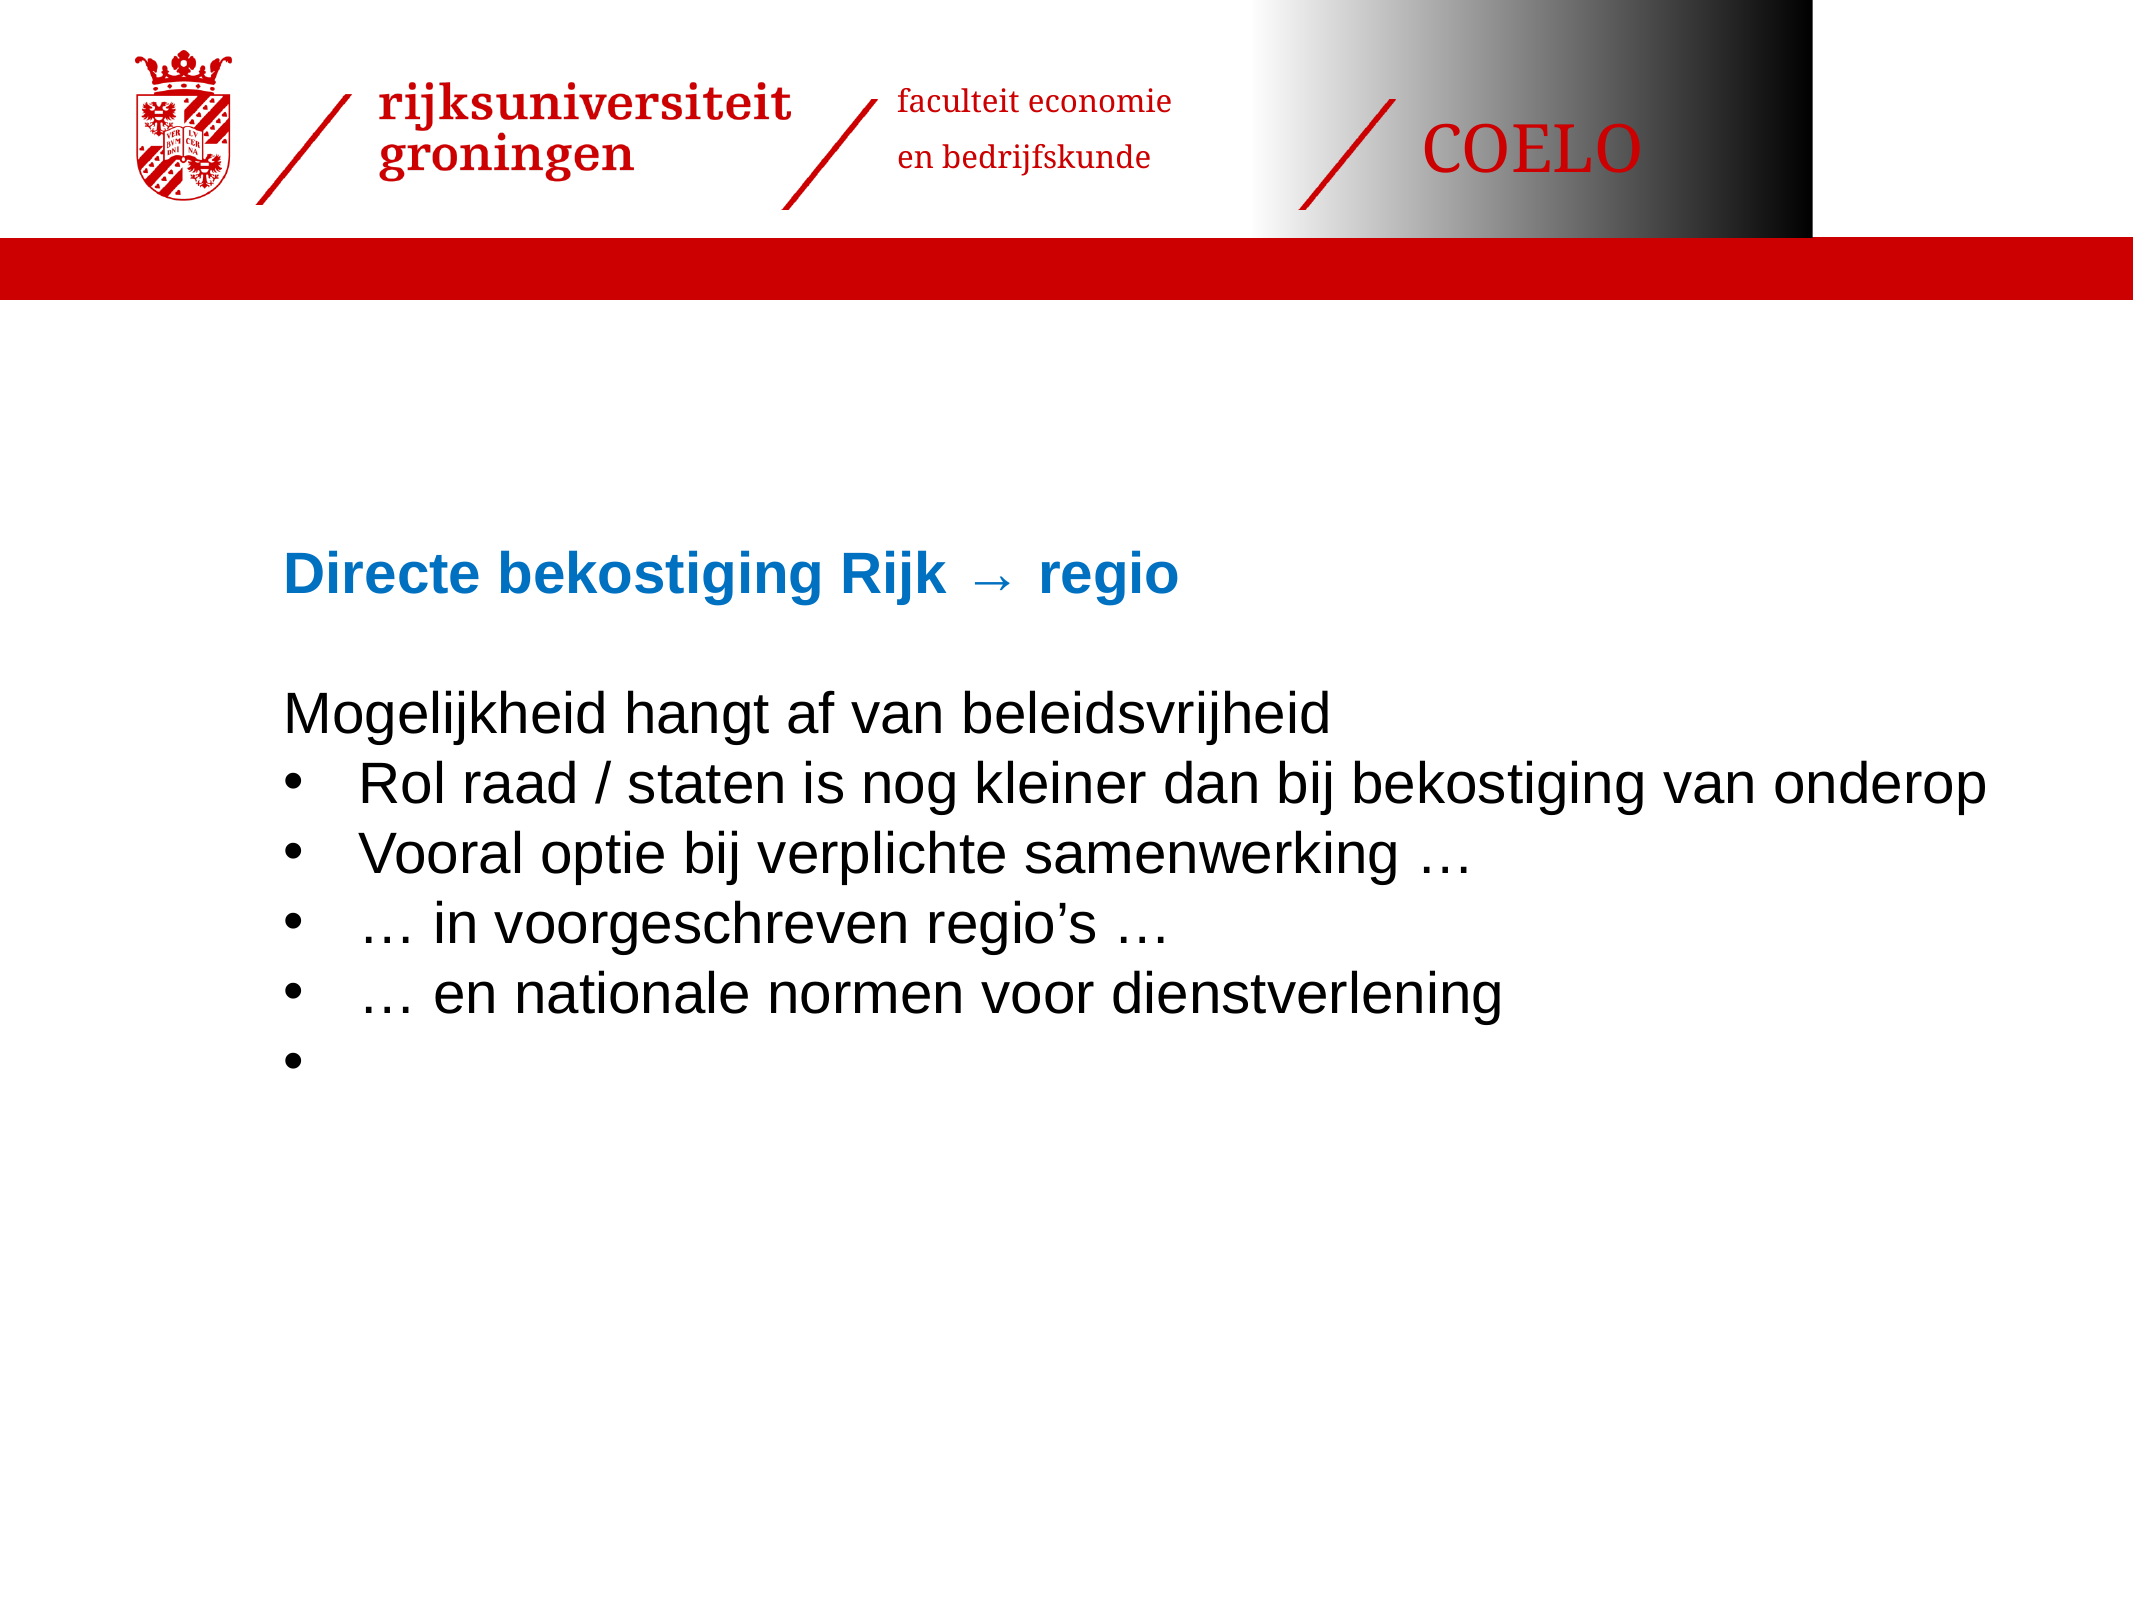

Directe bekostiging Rijk → regio
Mogelijkheid hangt af van beleidsvrijheid
Rol raad / staten is nog kleiner dan bij bekostiging van onderop
Vooral optie bij verplichte samenwerking …
… in voorgeschreven regio’s …
… en nationale normen voor dienstverlening